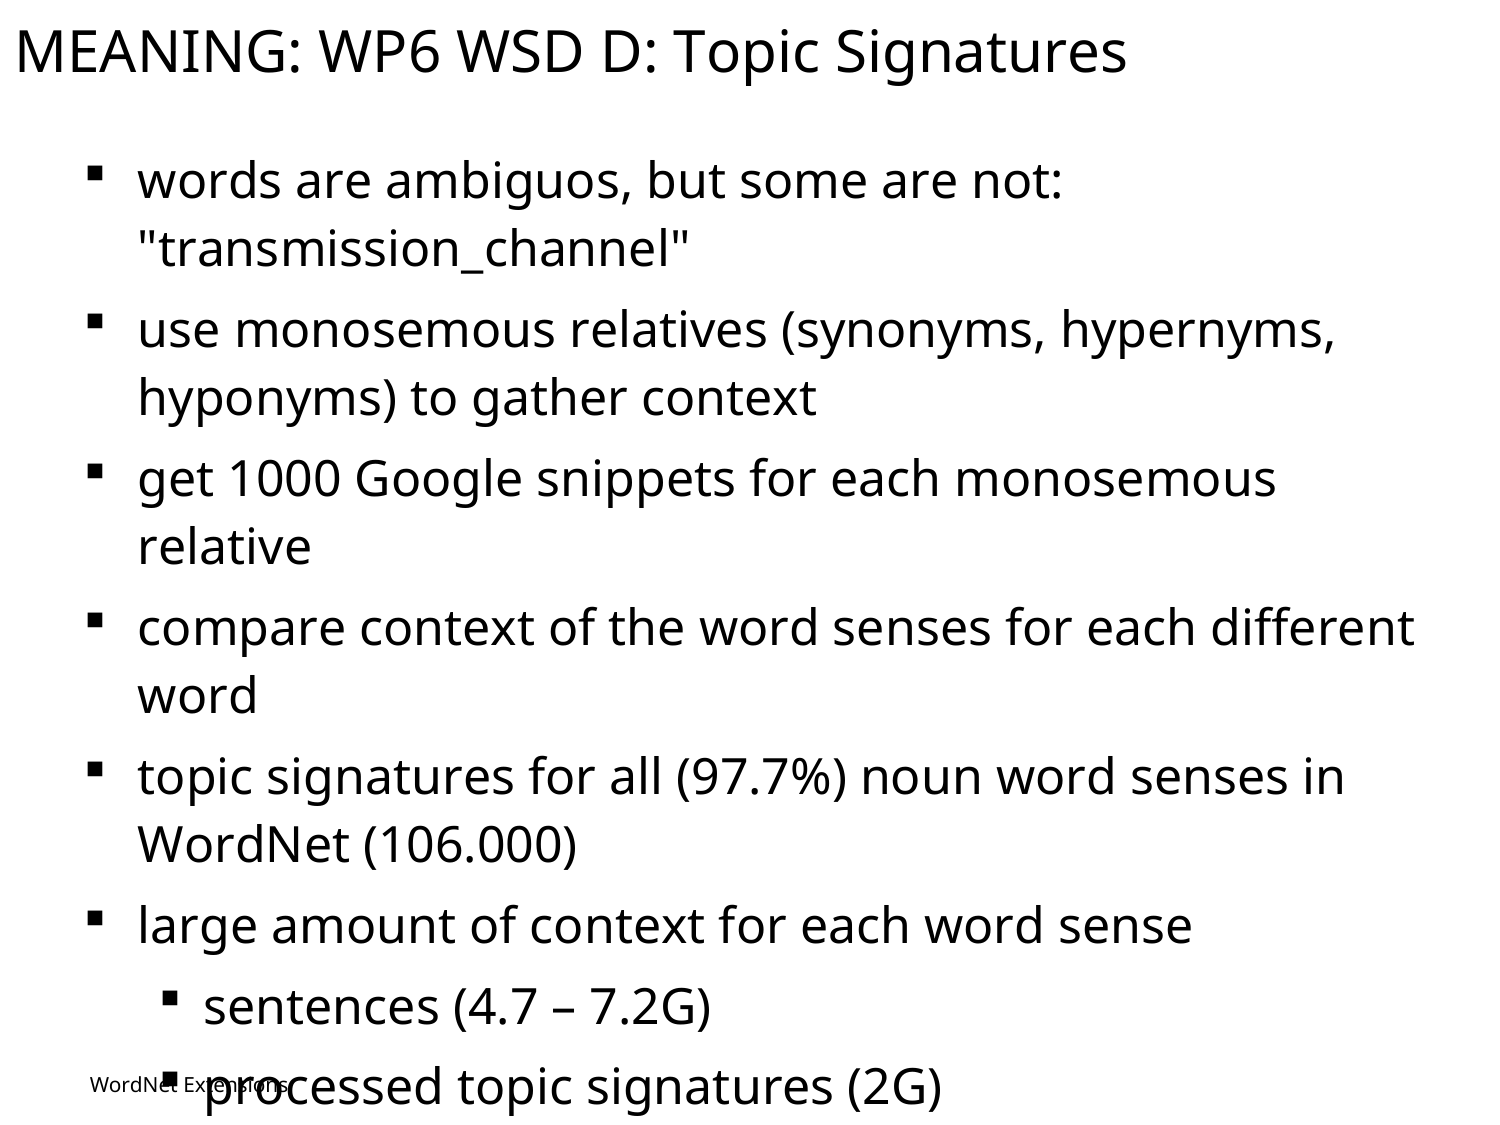

# MEANING: WP6 WSD D: Topic Signatures
words are ambiguos, but some are not: "transmission_channel"
use monosemous relatives (synonyms, hypernyms, hyponyms) to gather context
get 1000 Google snippets for each monosemous relative
compare context of the word senses for each different word
topic signatures for all (97.7%) noun word senses in WordNet (106.000)
large amount of context for each word sense
sentences (4.7 – 7.2G)
processed topic signatures (2G)